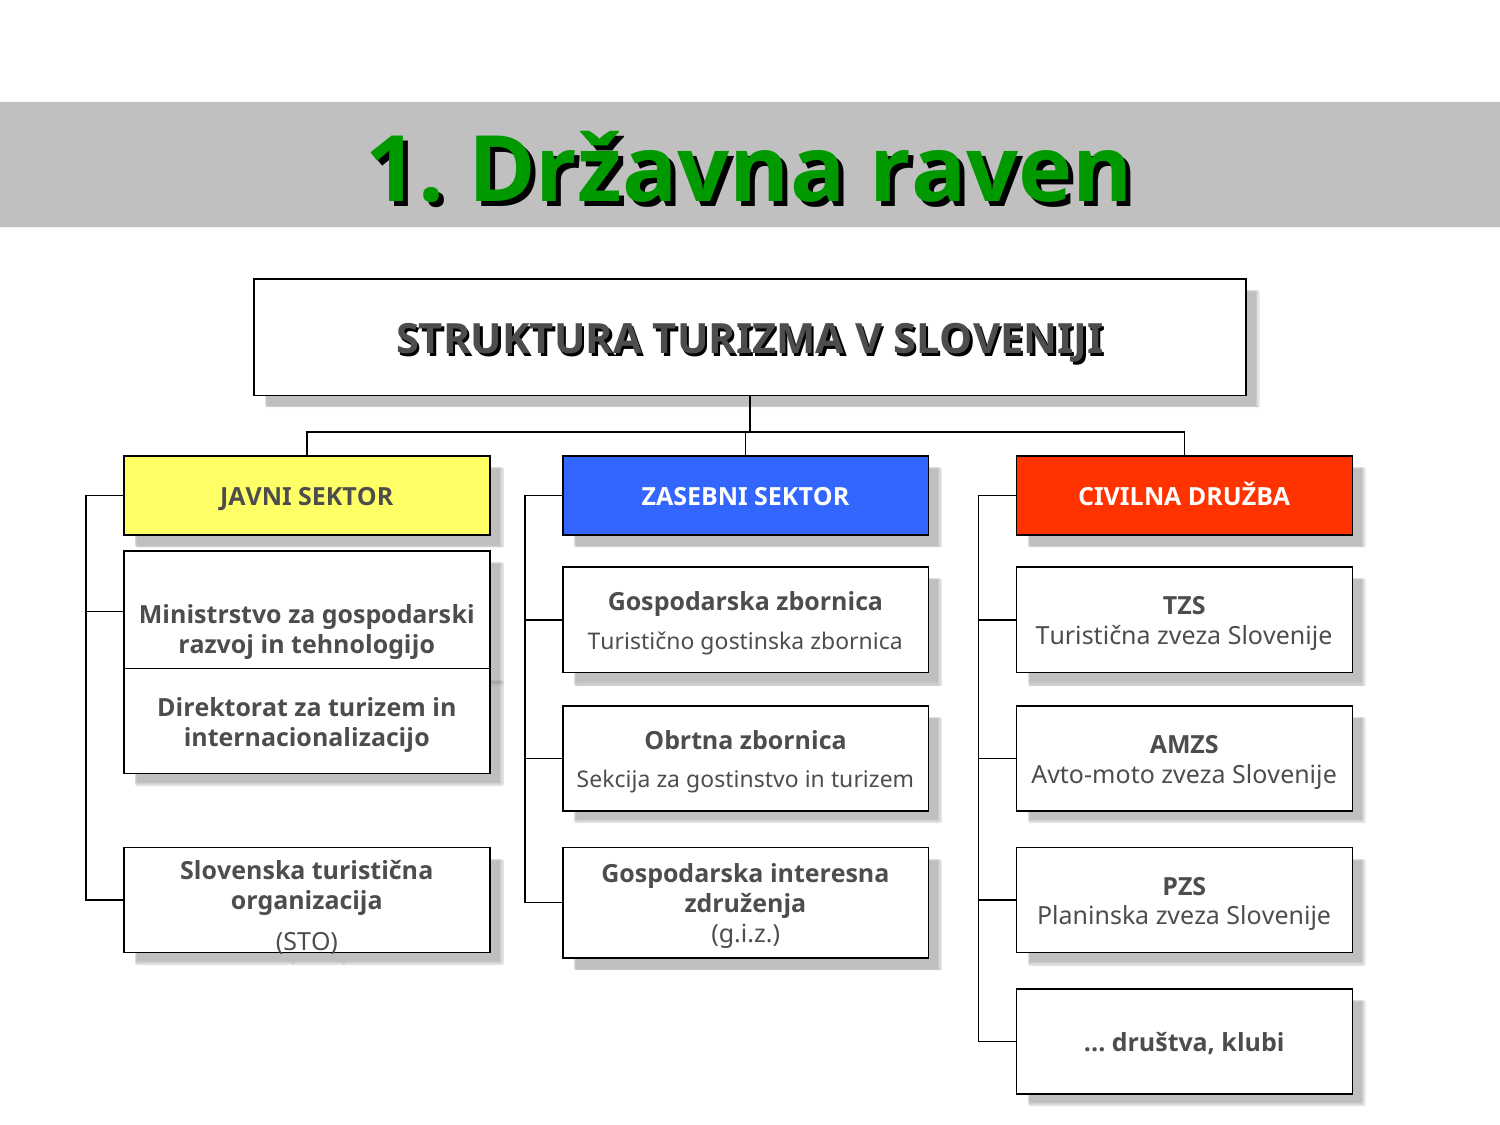

1. Državna raven
STRUKTURA TURIZMA V SLOVENIJI
JAVNI SEKTOR
ZASEBNI SEKTOR
CIVILNA DRUŽBA
Ministrstvo za gospodarski razvoj in tehnologijo
Gospodarska zbornica
Turistično gostinska zbornica
TZS
Turistična zveza Slovenije
Direktorat za turizem in internacionalizacijo
Obrtna zbornica
Sekcija za gostinstvo in turizem
AMZS
Avto-moto zveza Slovenije
Slovenska turistična organizacija
(STO)‏
Gospodarska interesna združenja
(g.i.z.)‏
PZS
Planinska zveza Slovenije
... društva, klubi